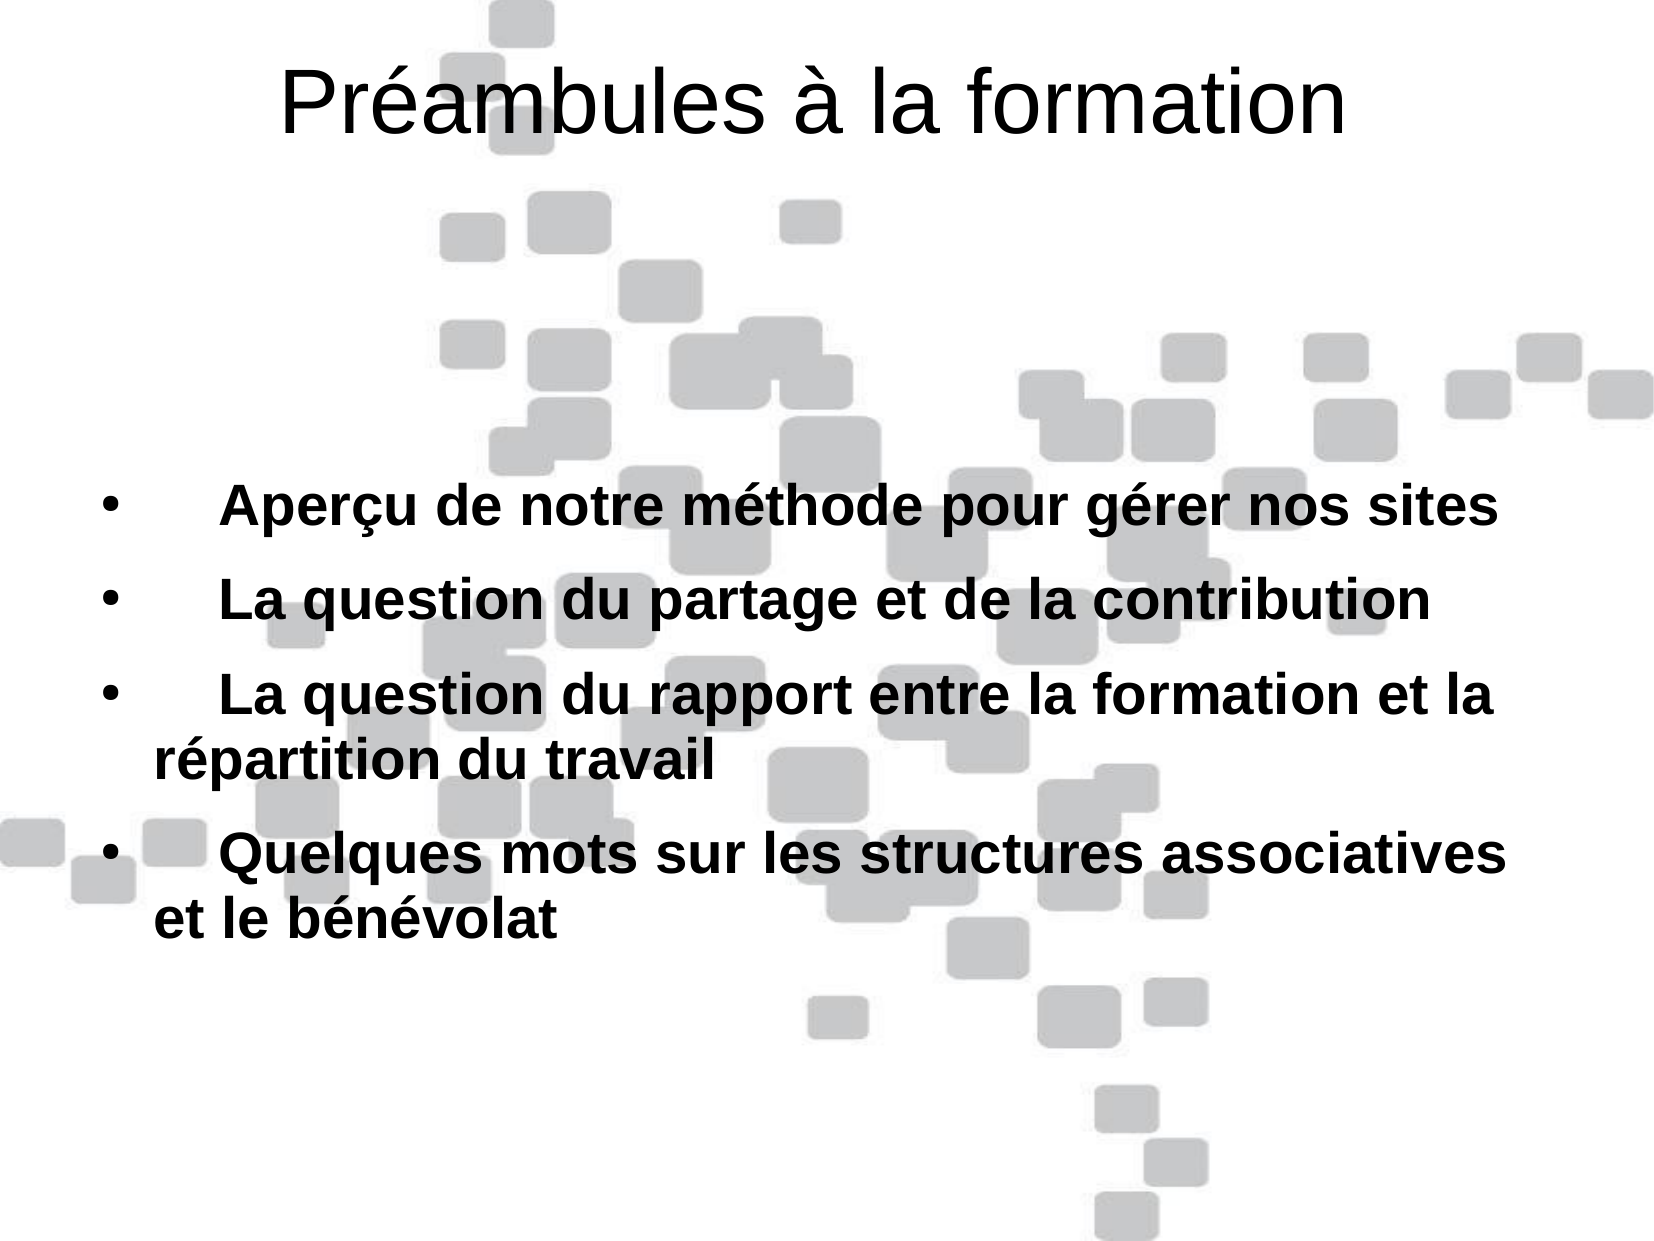

# Préambules à la formation
 Aperçu de notre méthode pour gérer nos sites
 La question du partage et de la contribution
 La question du rapport entre la formation et la répartition du travail
 Quelques mots sur les structures associatives et le bénévolat